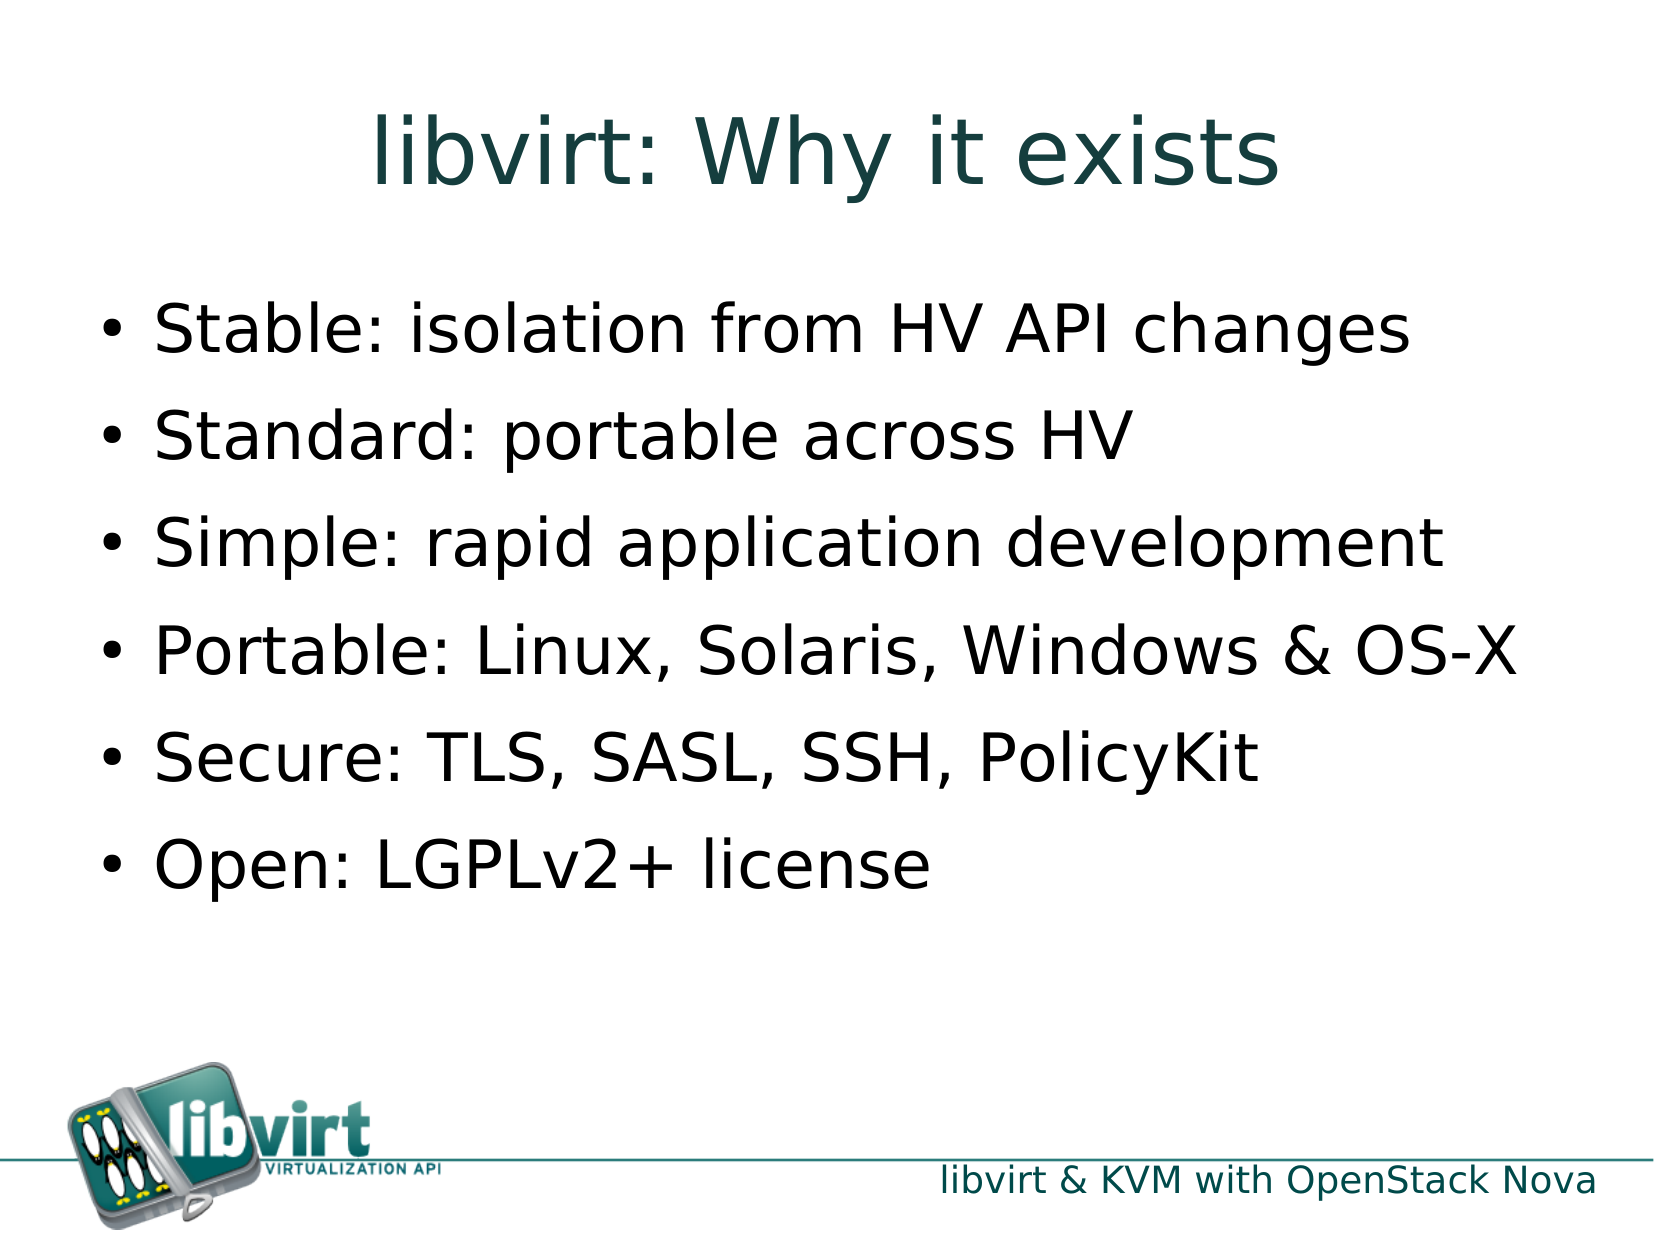

# libvirt: Why it exists
Stable: isolation from HV API changes
Standard: portable across HV
Simple: rapid application development
Portable: Linux, Solaris, Windows & OS-X
Secure: TLS, SASL, SSH, PolicyKit
Open: LGPLv2+ license
libvirt & KVM with OpenStack Nova